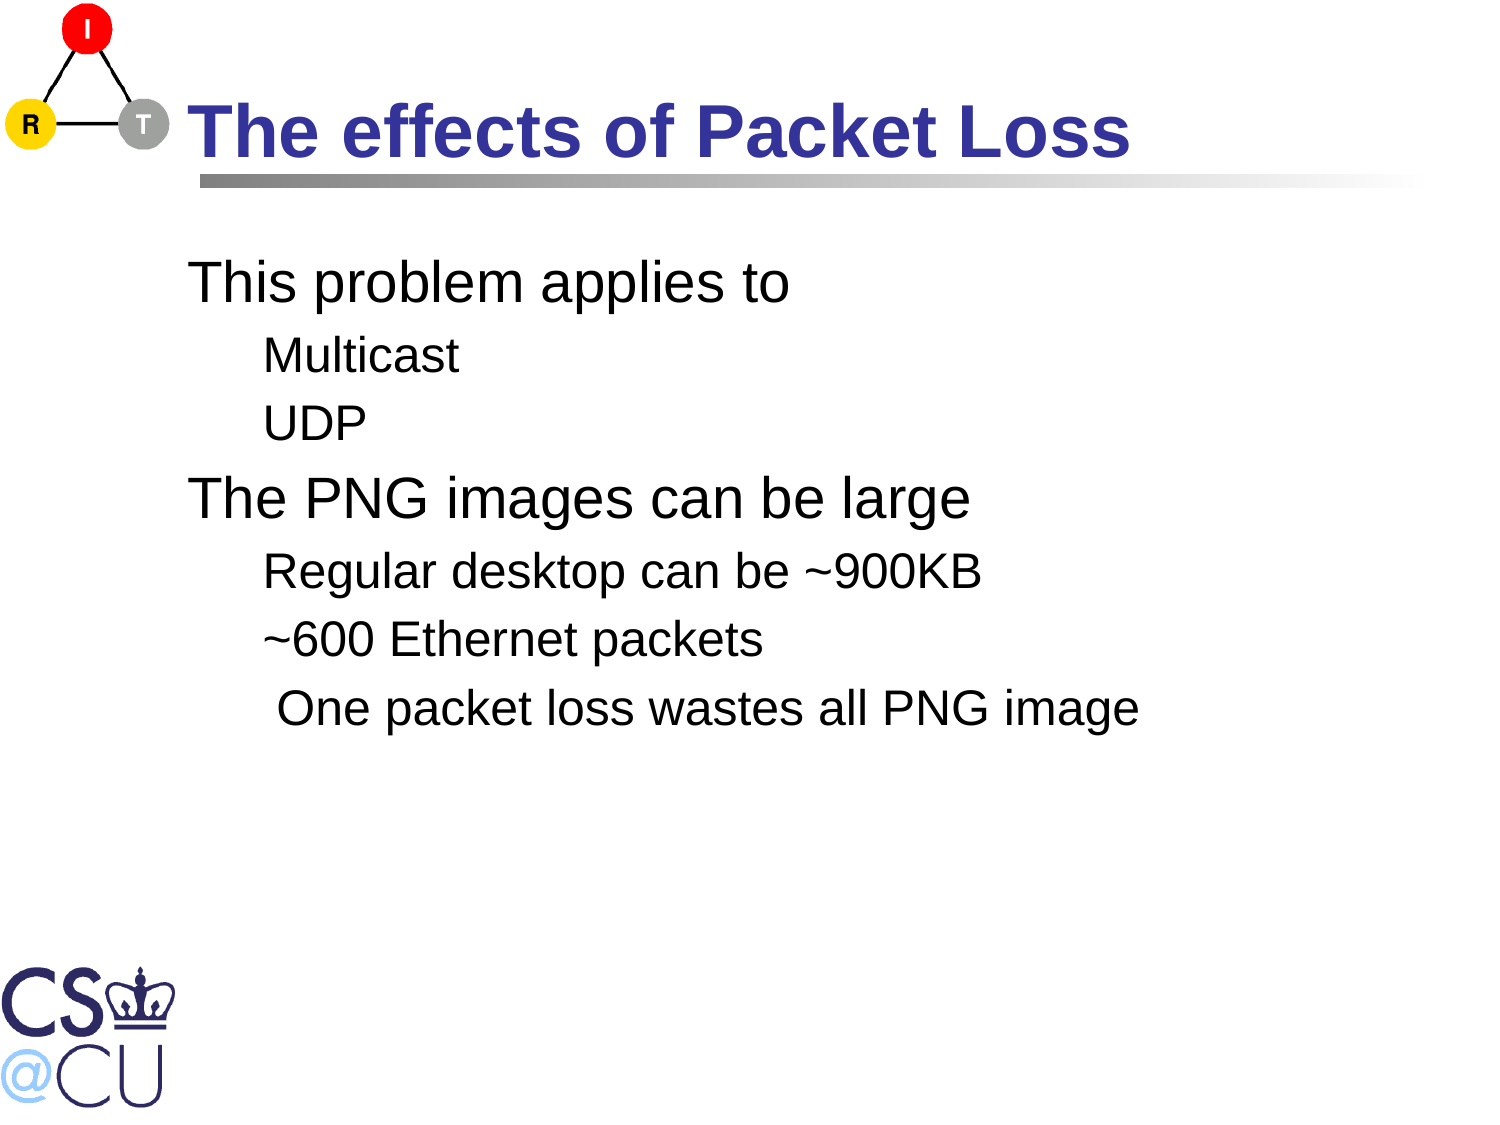

# The effects of Packet Loss
This problem applies to
Multicast
UDP
The PNG images can be large
Regular desktop can be ~900KB
~600 Ethernet packets
 One packet loss wastes all PNG image